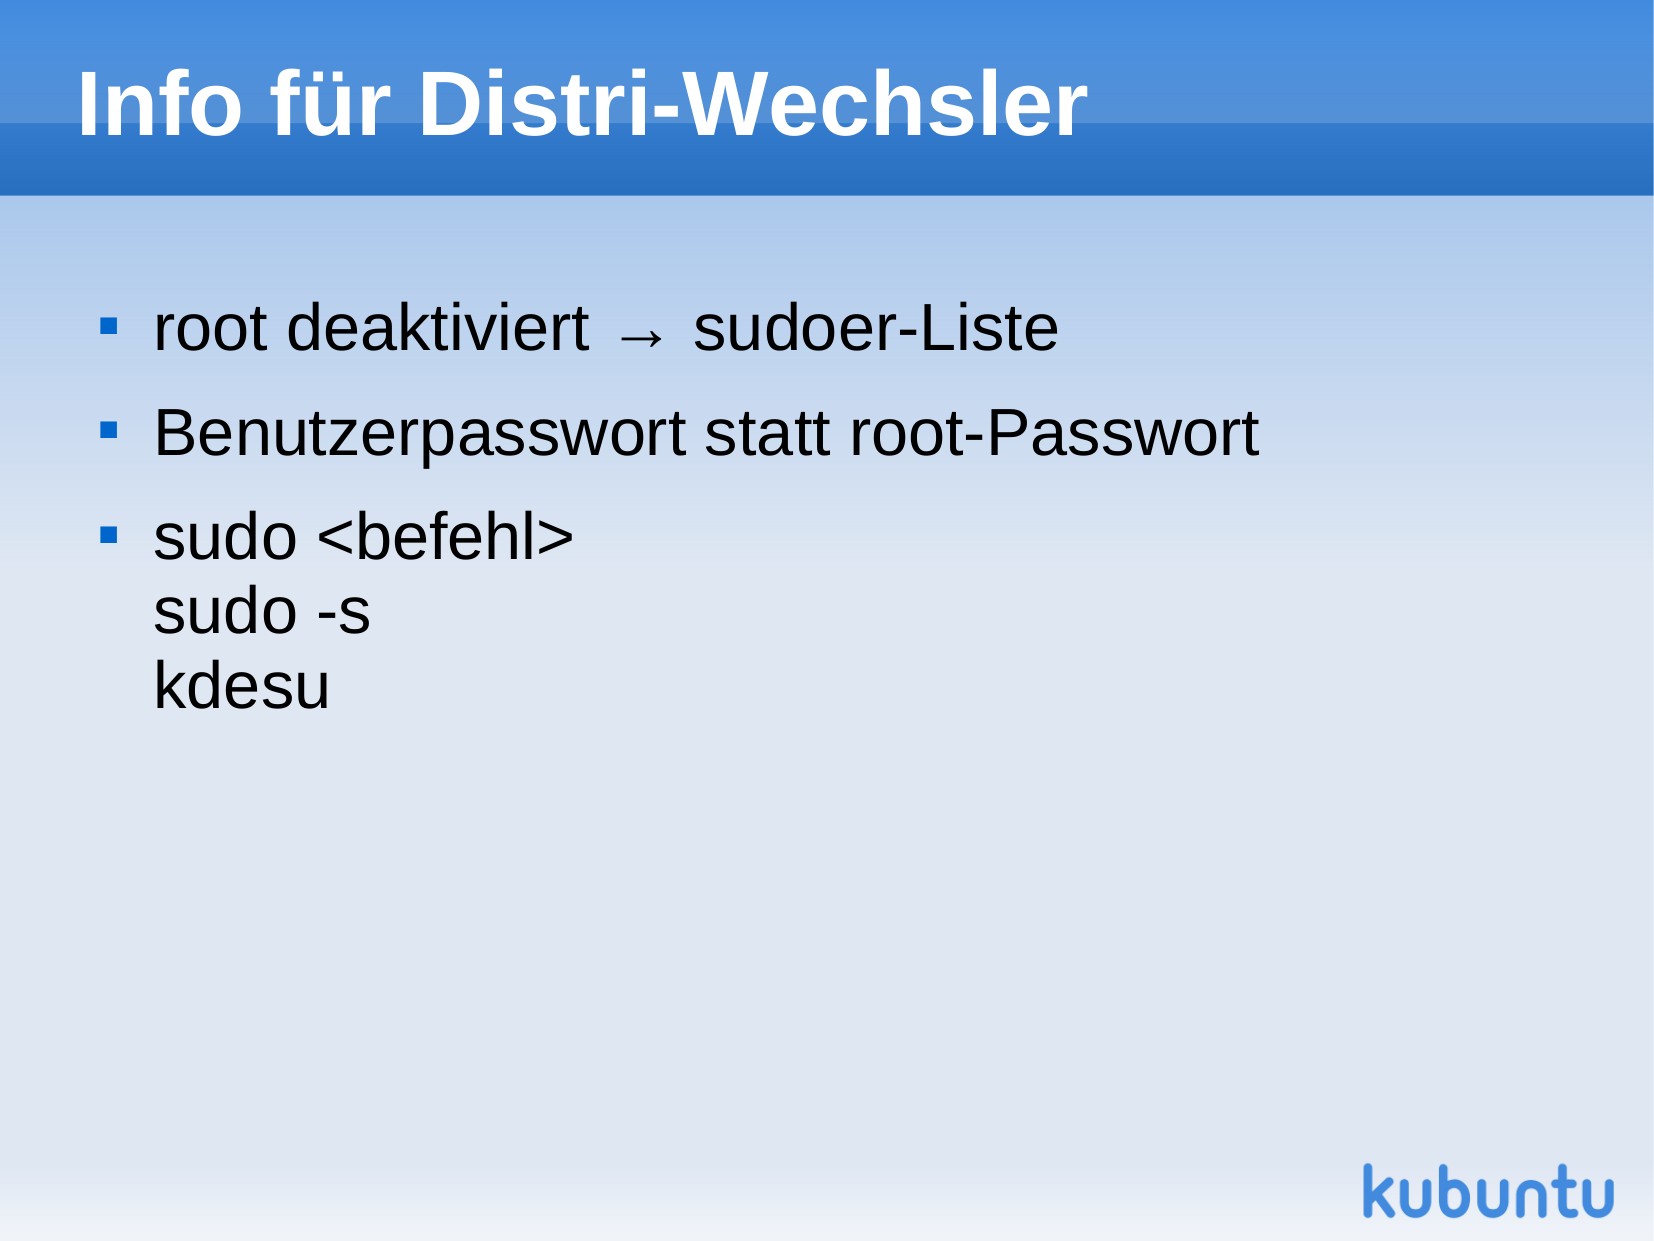

# Info für Distri-Wechsler
root deaktiviert → sudoer-Liste
Benutzerpasswort statt root-Passwort
sudo <befehl>
sudo -s
kdesu